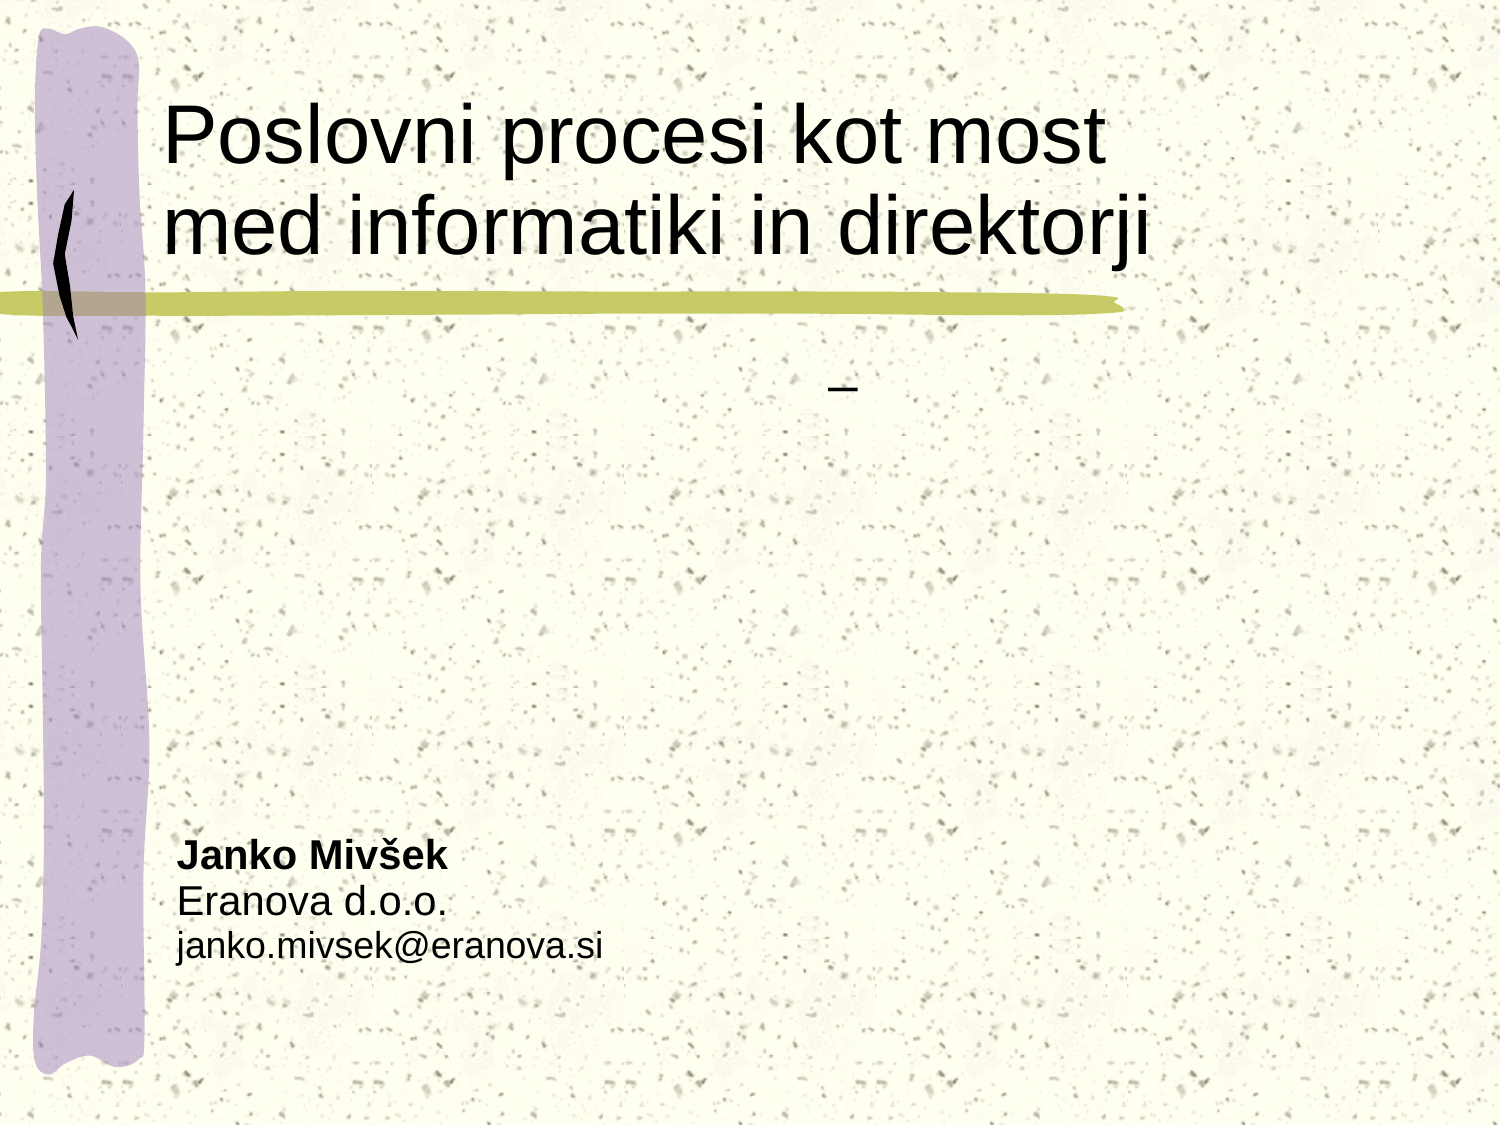

# Poslovni procesi kot most med informatiki in direktorji
Janko Mivšek
Eranova d.o.o.
janko.mivsek@eranova.si